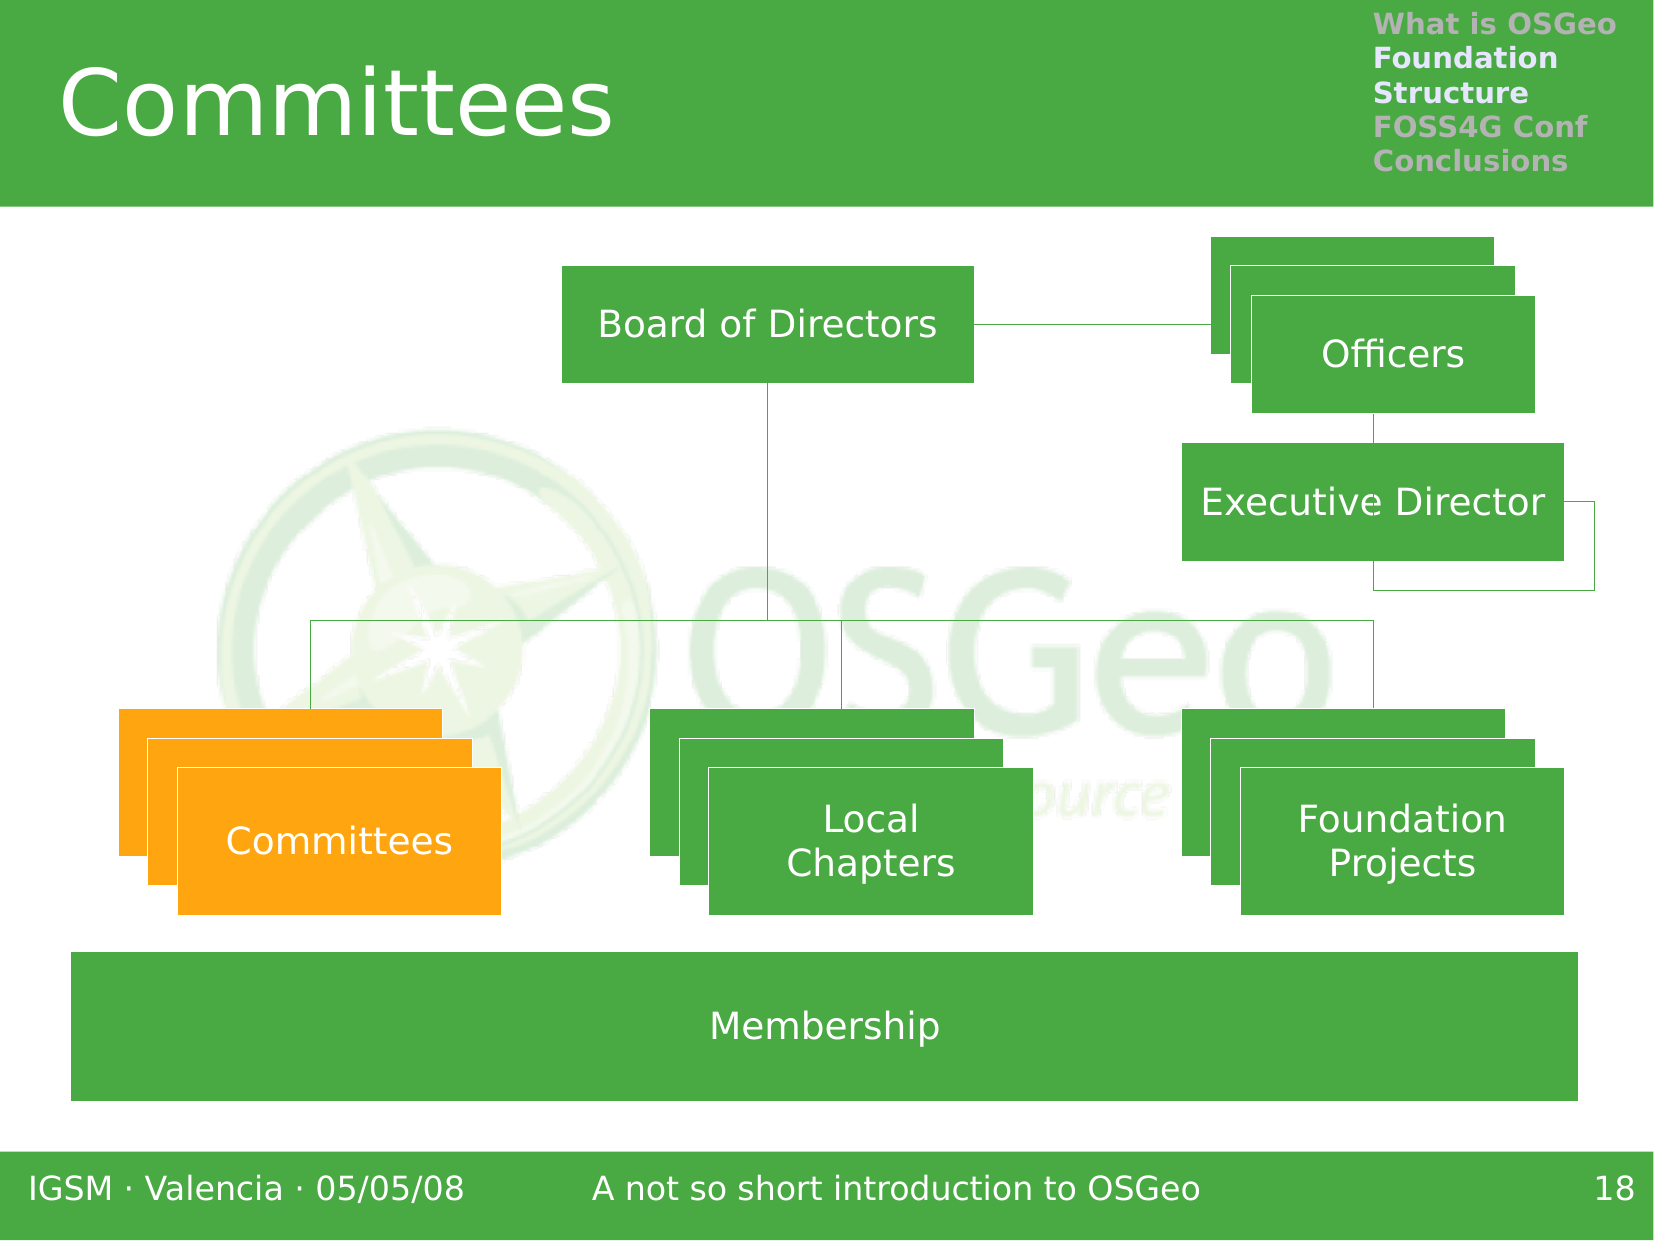

What is OSGeo
Foundation Structure
FOSS4G Conf
Conclusions
# Committees
Officers
Officers
Officers
Board of Directors
Executive Director
Committees
Committees
Committees
Local
Chapters
Local
Chapters
Local
Chapters
Local
Chapters
Local
Chapters
Foundation
Projects
Membership
IGSM · Valencia · 05/05/08
A not so short introduction to OSGeo
18